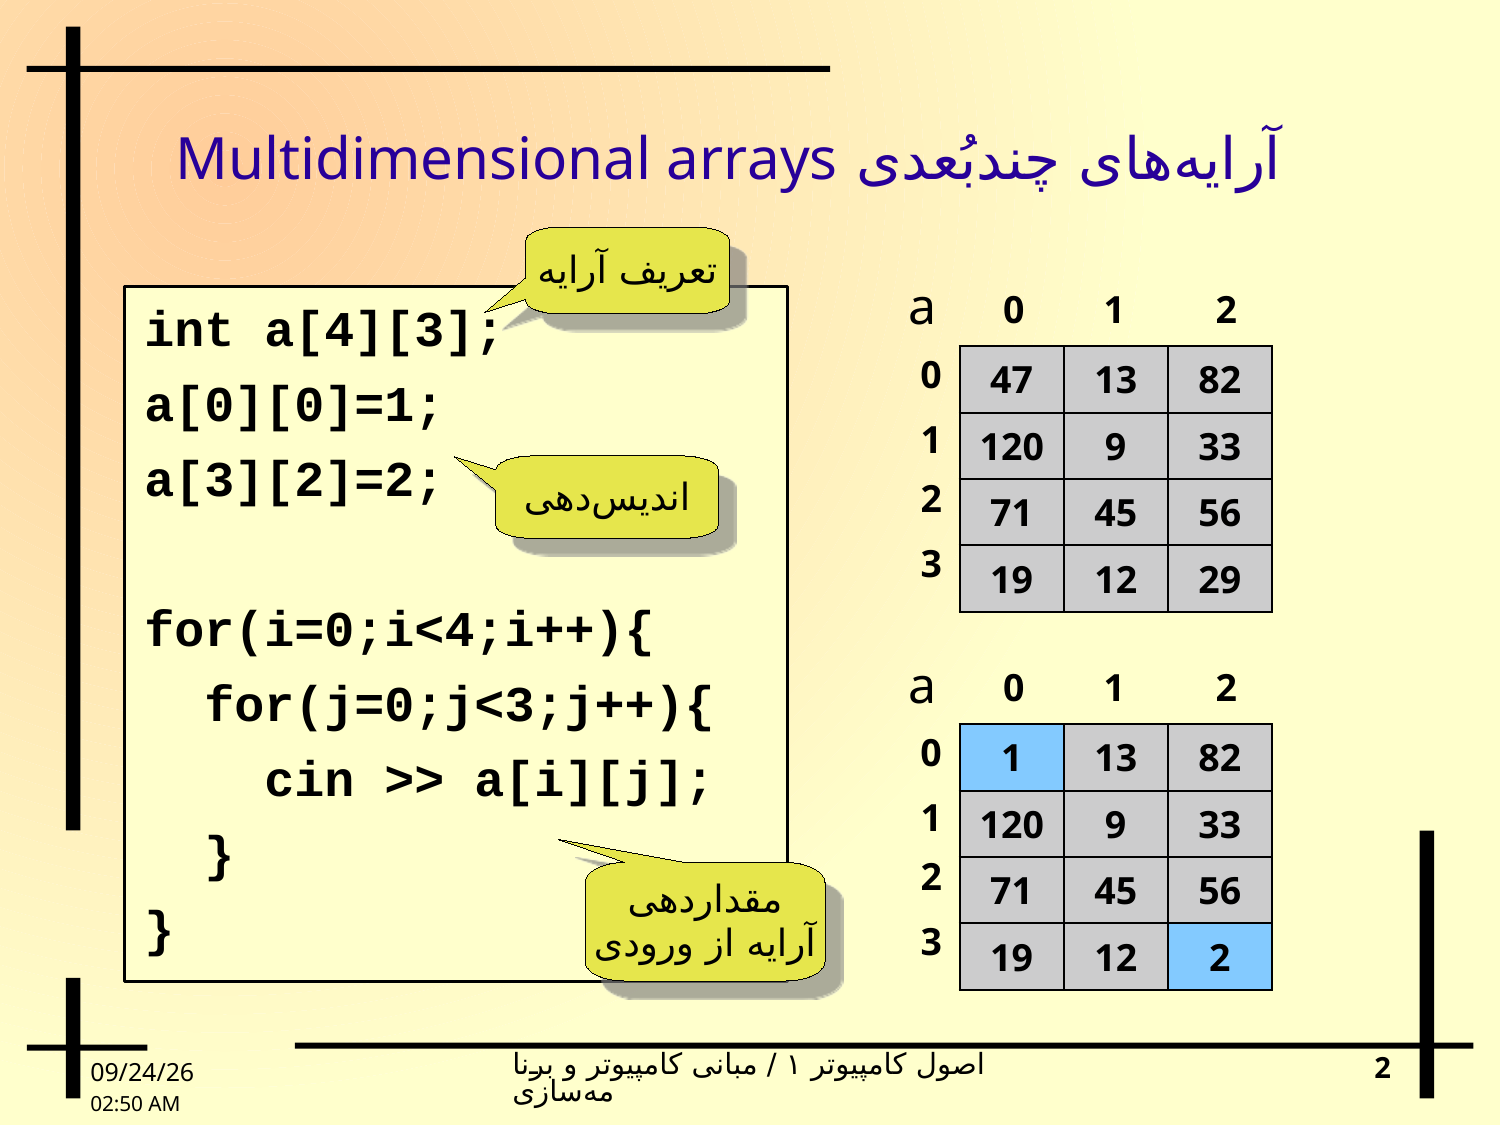

# آرایه‌های چندبُعدی Multidimensional arrays
تعریف آرایه
a
0
1
2
int a[4][3];
a[0][0]=1;
a[3][2]=2;
for(i=0;i<4;i++){
 for(j=0;j<3;j++){
 cin >> a[i][j];
 }
}
0
| 47 | 13 | 82 |
| --- | --- | --- |
| 120 | 9 | 33 |
| 71 | 45 | 56 |
| 19 | 12 | 29 |
1
اندیس‌دهی
2
3
a
0
1
2
0
| 1 | 13 | 82 |
| --- | --- | --- |
| 120 | 9 | 33 |
| 71 | 45 | 56 |
| 19 | 12 | 2 |
1
2
مقداردهی آرایه از ورودی
3
اصول کامپیوتر ۱ / مبانی کامپیوتر و برنامه‌سازی
2